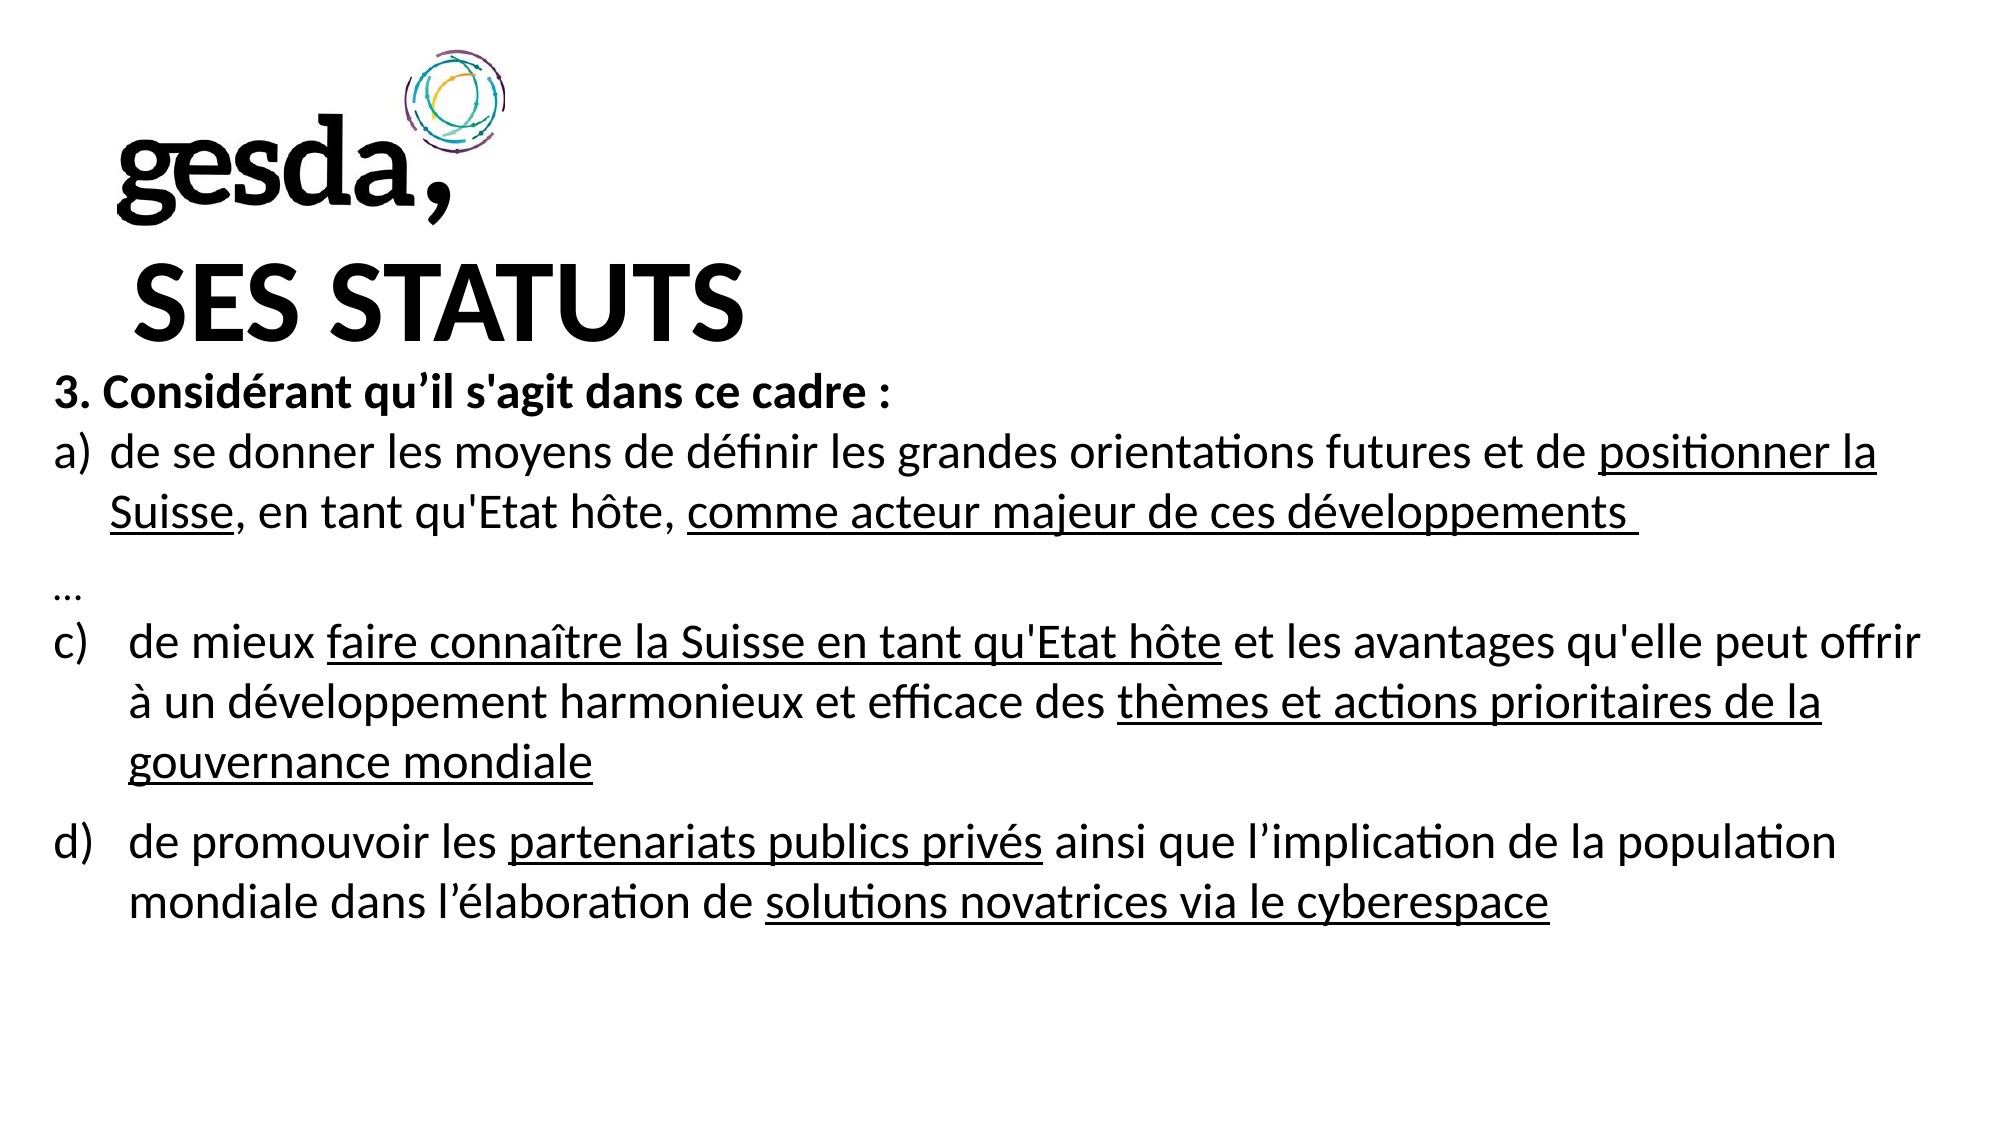

,
SES STATUTS
3. Considérant qu’il s'agit dans ce cadre :
de se donner les moyens de définir les grandes orientations futures et de positionner la Suisse, en tant qu'Etat hôte, comme acteur majeur de ces développements
…
de mieux faire connaître la Suisse en tant qu'Etat hôte et les avantages qu'elle peut offrir à un développement harmonieux et efficace des thèmes et actions prioritaires de la gouvernance mondiale
de promouvoir les partenariats publics privés ainsi que l’implication de la population mondiale dans l’élaboration de solutions novatrices via le cyberespace